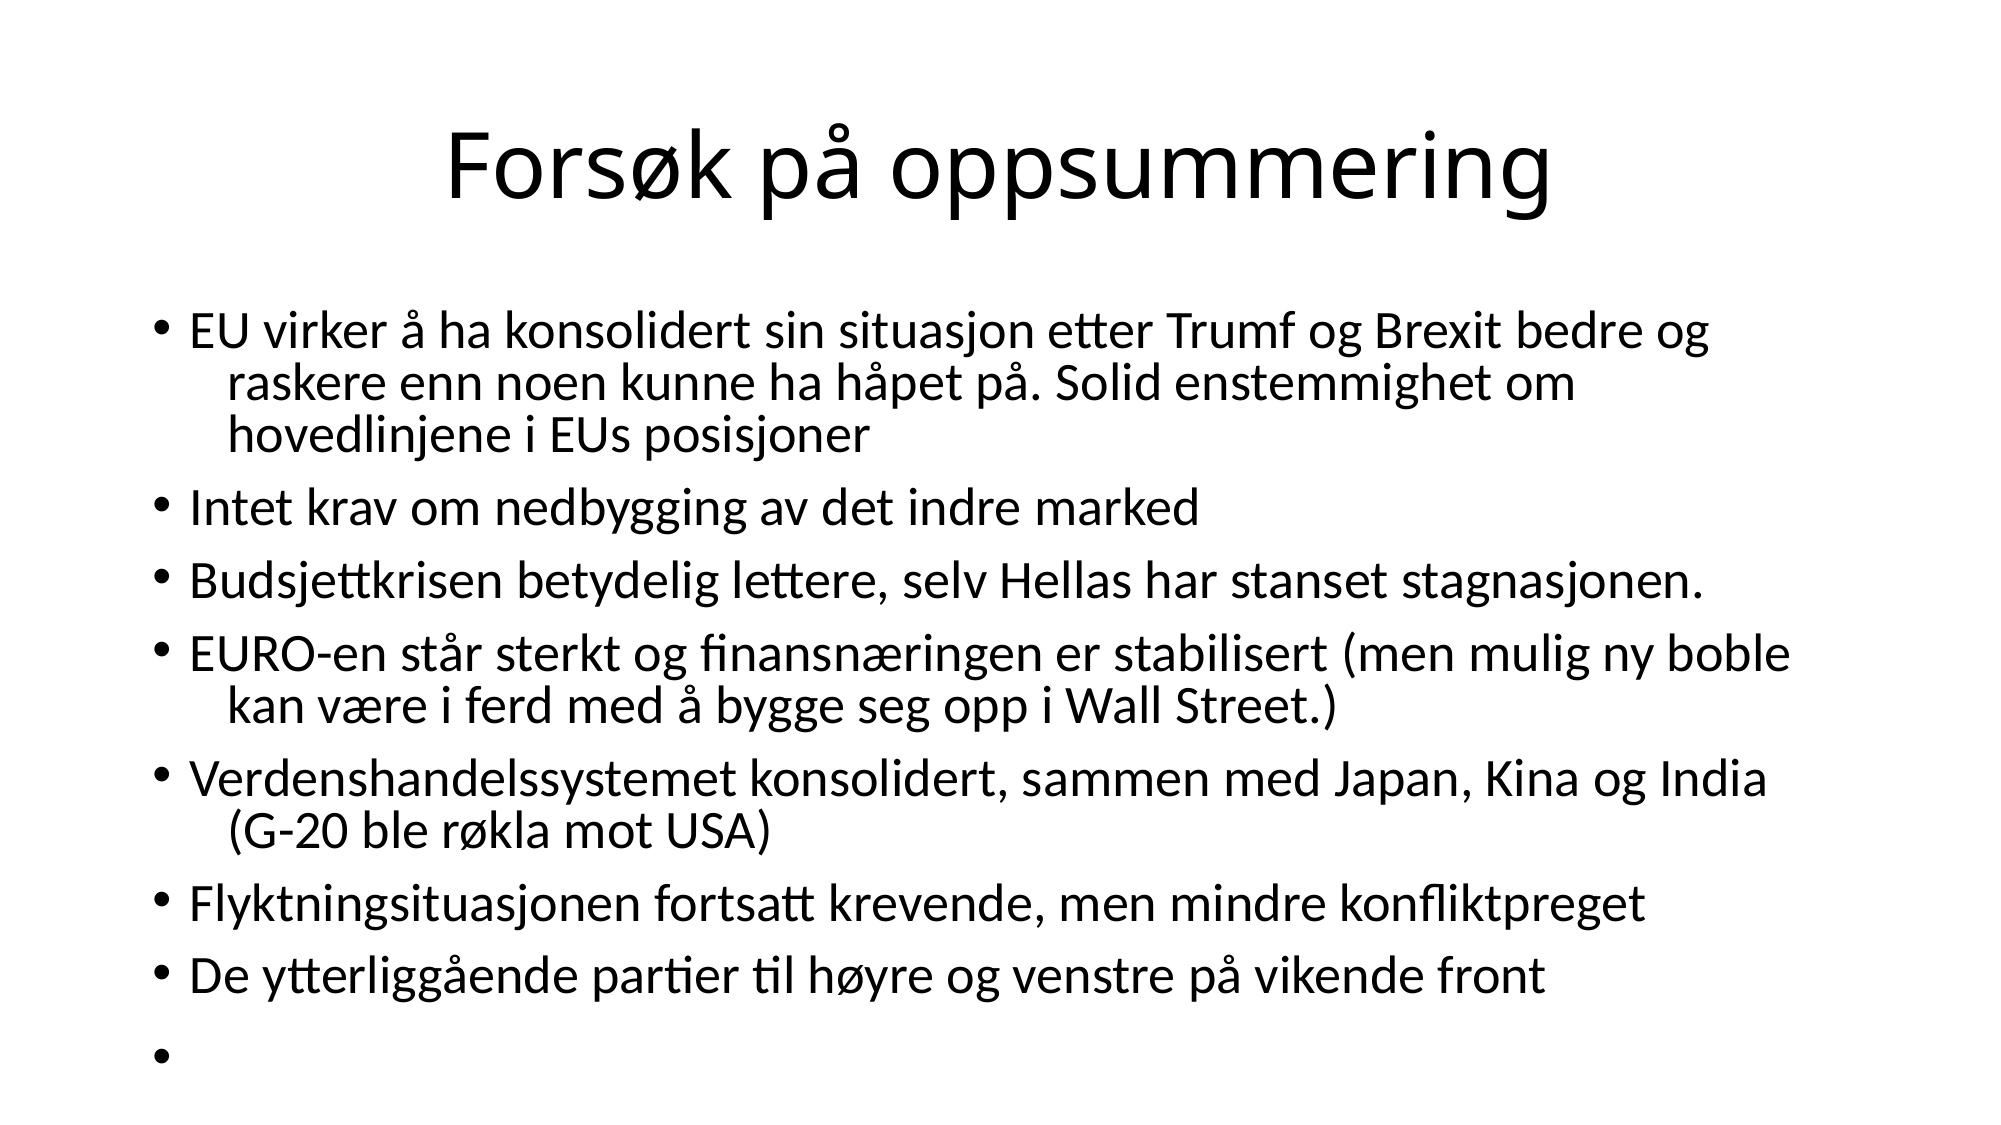

# Forsøk på oppsummering
EU virker å ha konsolidert sin situasjon etter Trumf og Brexit bedre og raskere enn noen kunne ha håpet på. Solid enstemmighet om hovedlinjene i EUs posisjoner
Intet krav om nedbygging av det indre marked
Budsjettkrisen betydelig lettere, selv Hellas har stanset stagnasjonen.
EURO-en står sterkt og finansnæringen er stabilisert (men mulig ny boble kan være i ferd med å bygge seg opp i Wall Street.)
Verdenshandelssystemet konsolidert, sammen med Japan, Kina og India (G-20 ble røkla mot USA)
Flyktningsituasjonen fortsatt krevende, men mindre konfliktpreget
De ytterliggående partier til høyre og venstre på vikende front